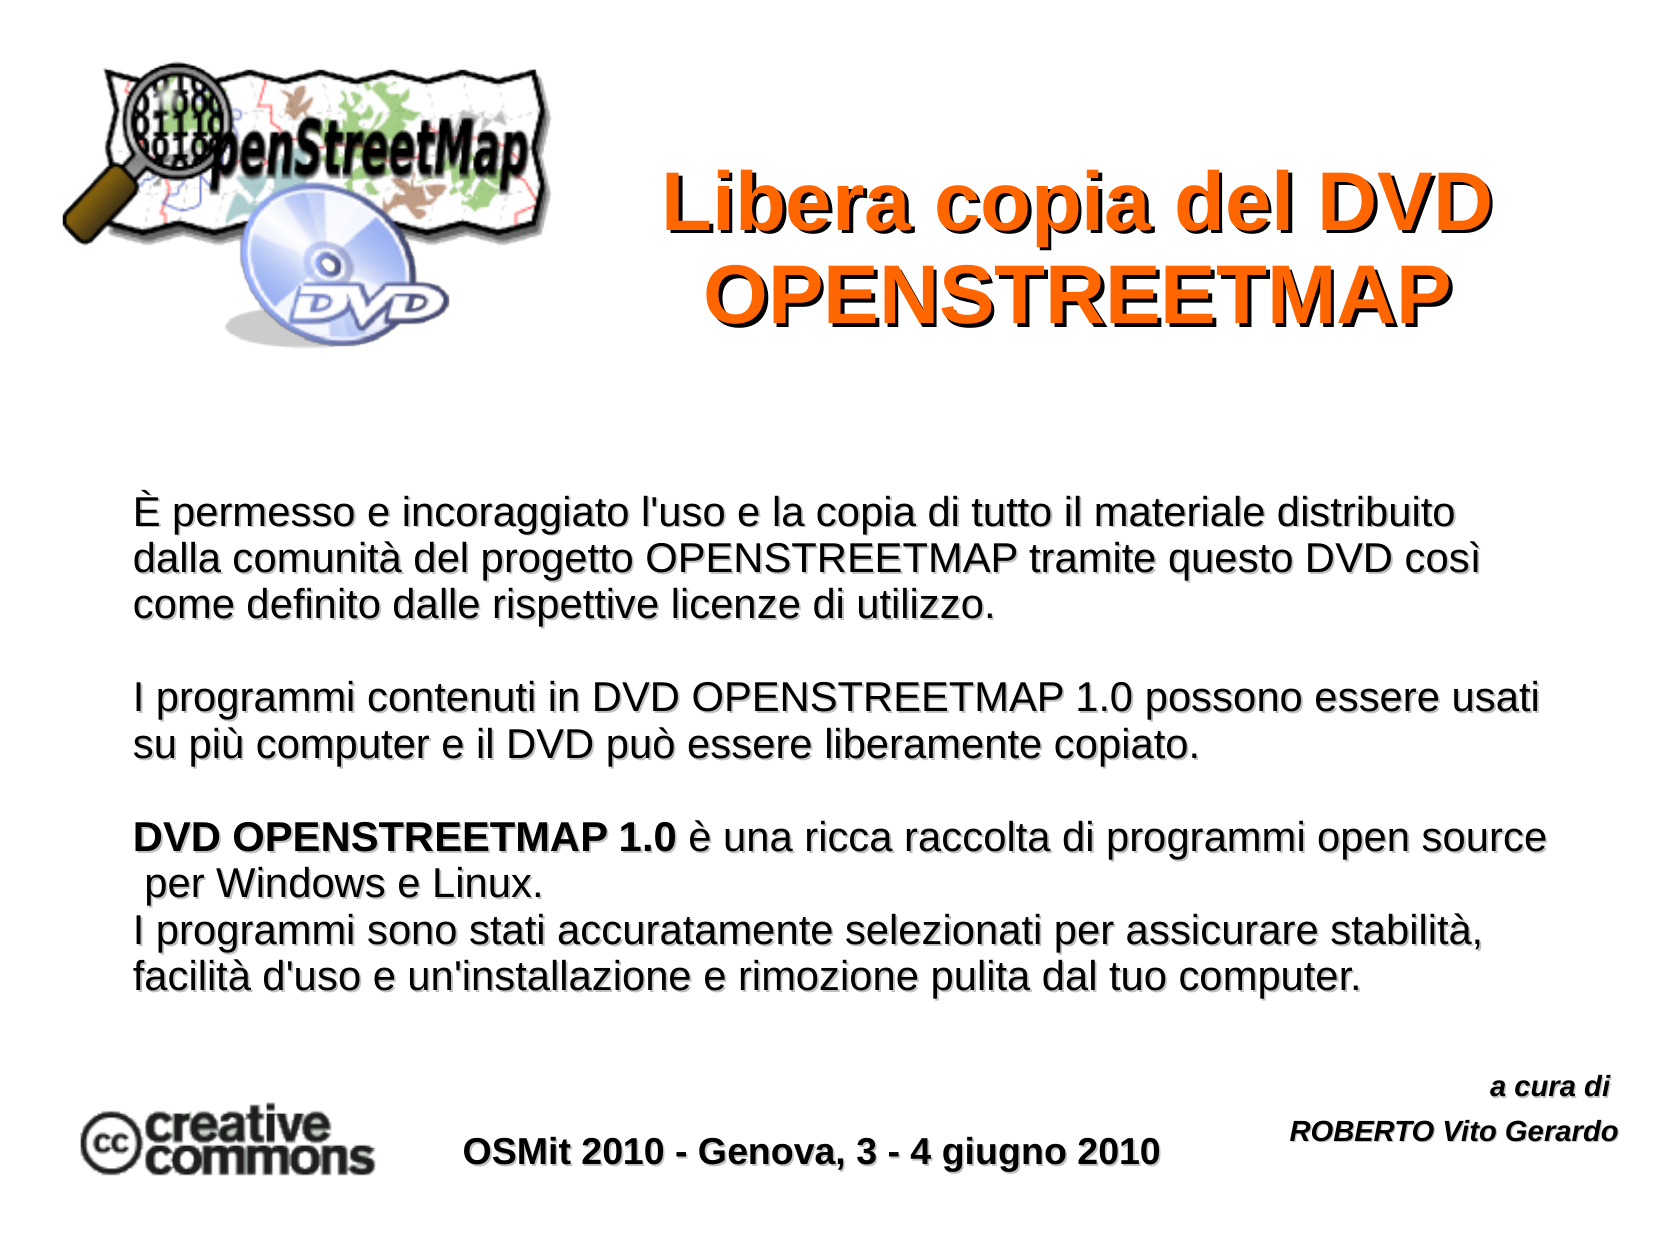

Libera copia del DVD OPENSTREETMAP
È permesso e incoraggiato l'uso e la copia di tutto il materiale distribuito dalla comunità del progetto OPENSTREETMAP tramite questo DVD così come definito dalle rispettive licenze di utilizzo.
I programmi contenuti in DVD OPENSTREETMAP 1.0 possono essere usati su più computer e il DVD può essere liberamente copiato.
DVD OPENSTREETMAP 1.0 è una ricca raccolta di programmi open source per Windows e Linux.
I programmi sono stati accuratamente selezionati per assicurare stabilità, facilità d'uso e un'installazione e rimozione pulita dal tuo computer.
a cura di
 ROBERTO Vito Gerardo
OSMit 2010 - Genova, 3 - 4 giugno 2010